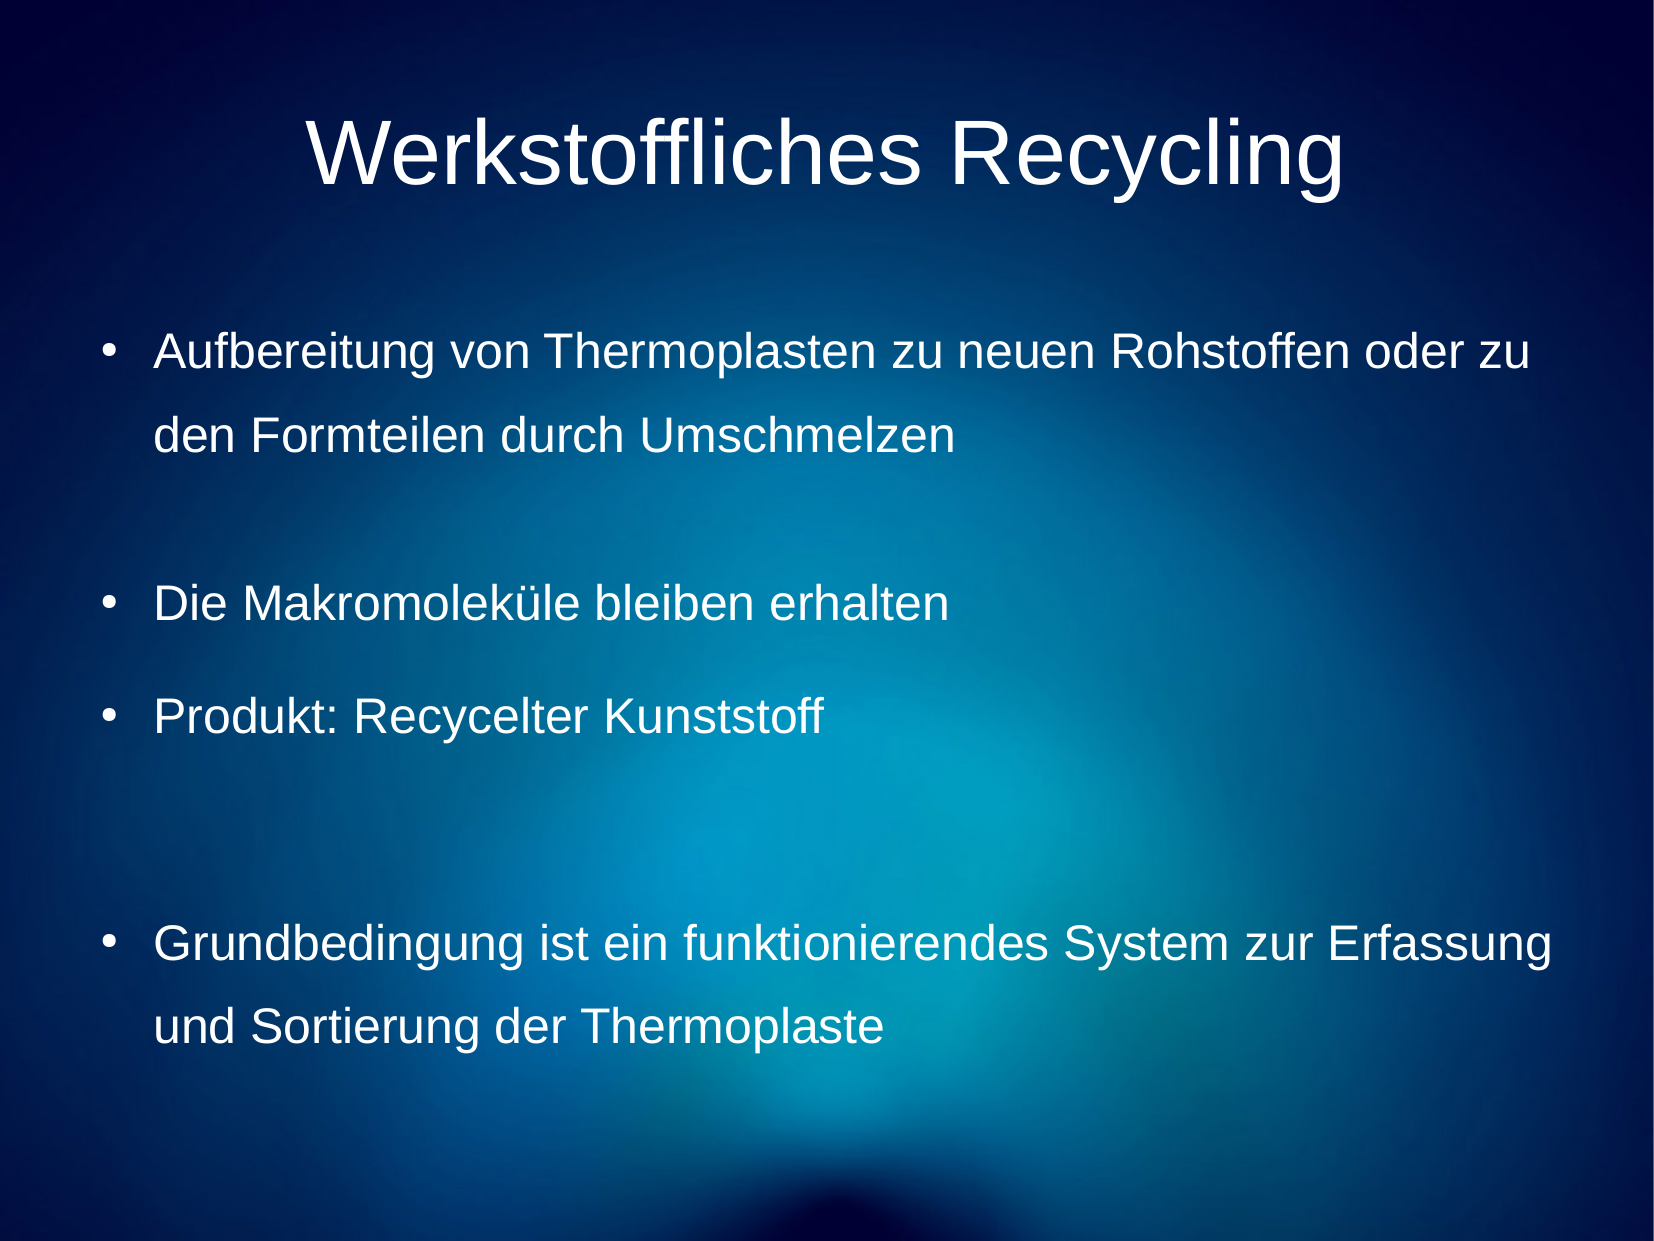

# Werkstoffliches Recycling
Aufbereitung von Thermoplasten zu neuen Rohstoffen oder zu den Formteilen durch Umschmelzen
Die Makromoleküle bleiben erhalten
Produkt: Recycelter Kunststoff
Grundbedingung ist ein funktionierendes System zur Erfassung und Sortierung der Thermoplaste